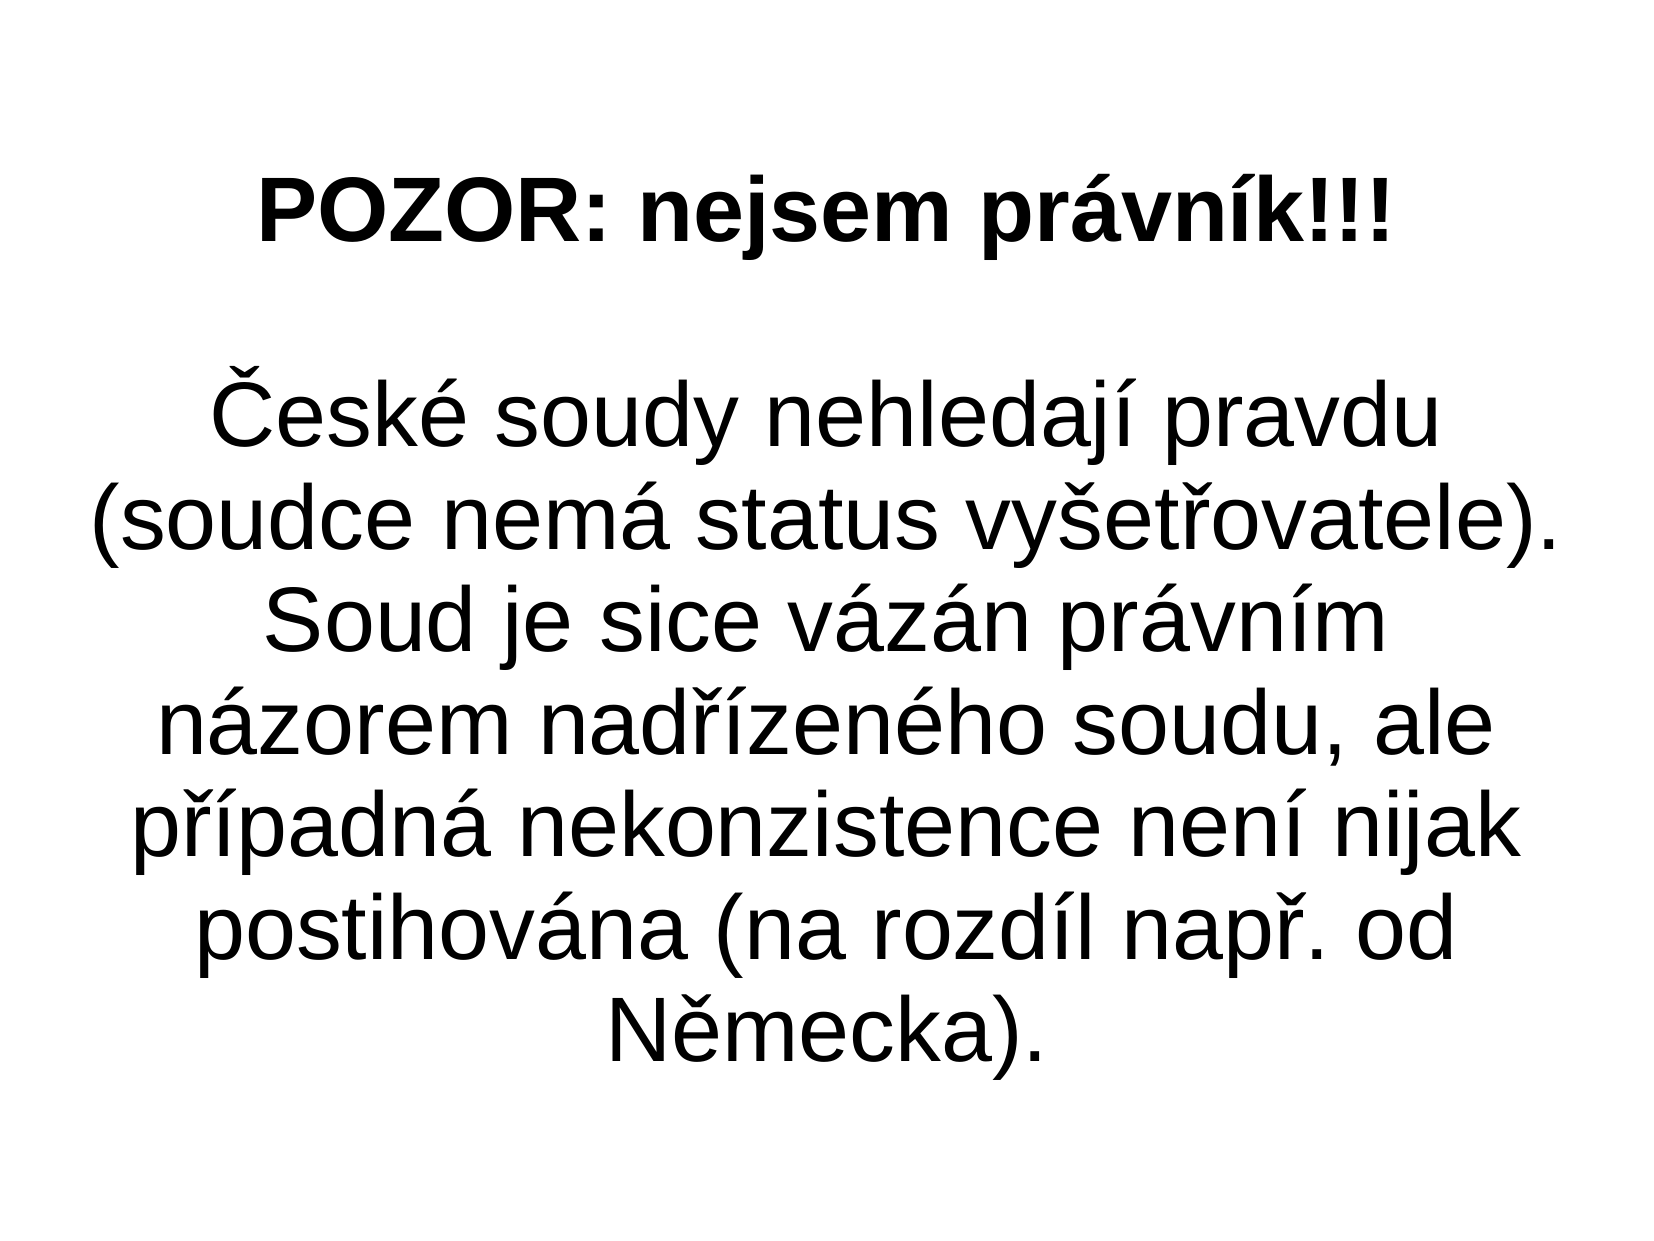

# POZOR: nejsem právník!!! České soudy nehledají pravdu (soudce nemá status vyšetřovatele). Soud je sice vázán právním názorem nadřízeného soudu, ale případná nekonzistence není nijak postihována (na rozdíl např. od Německa).